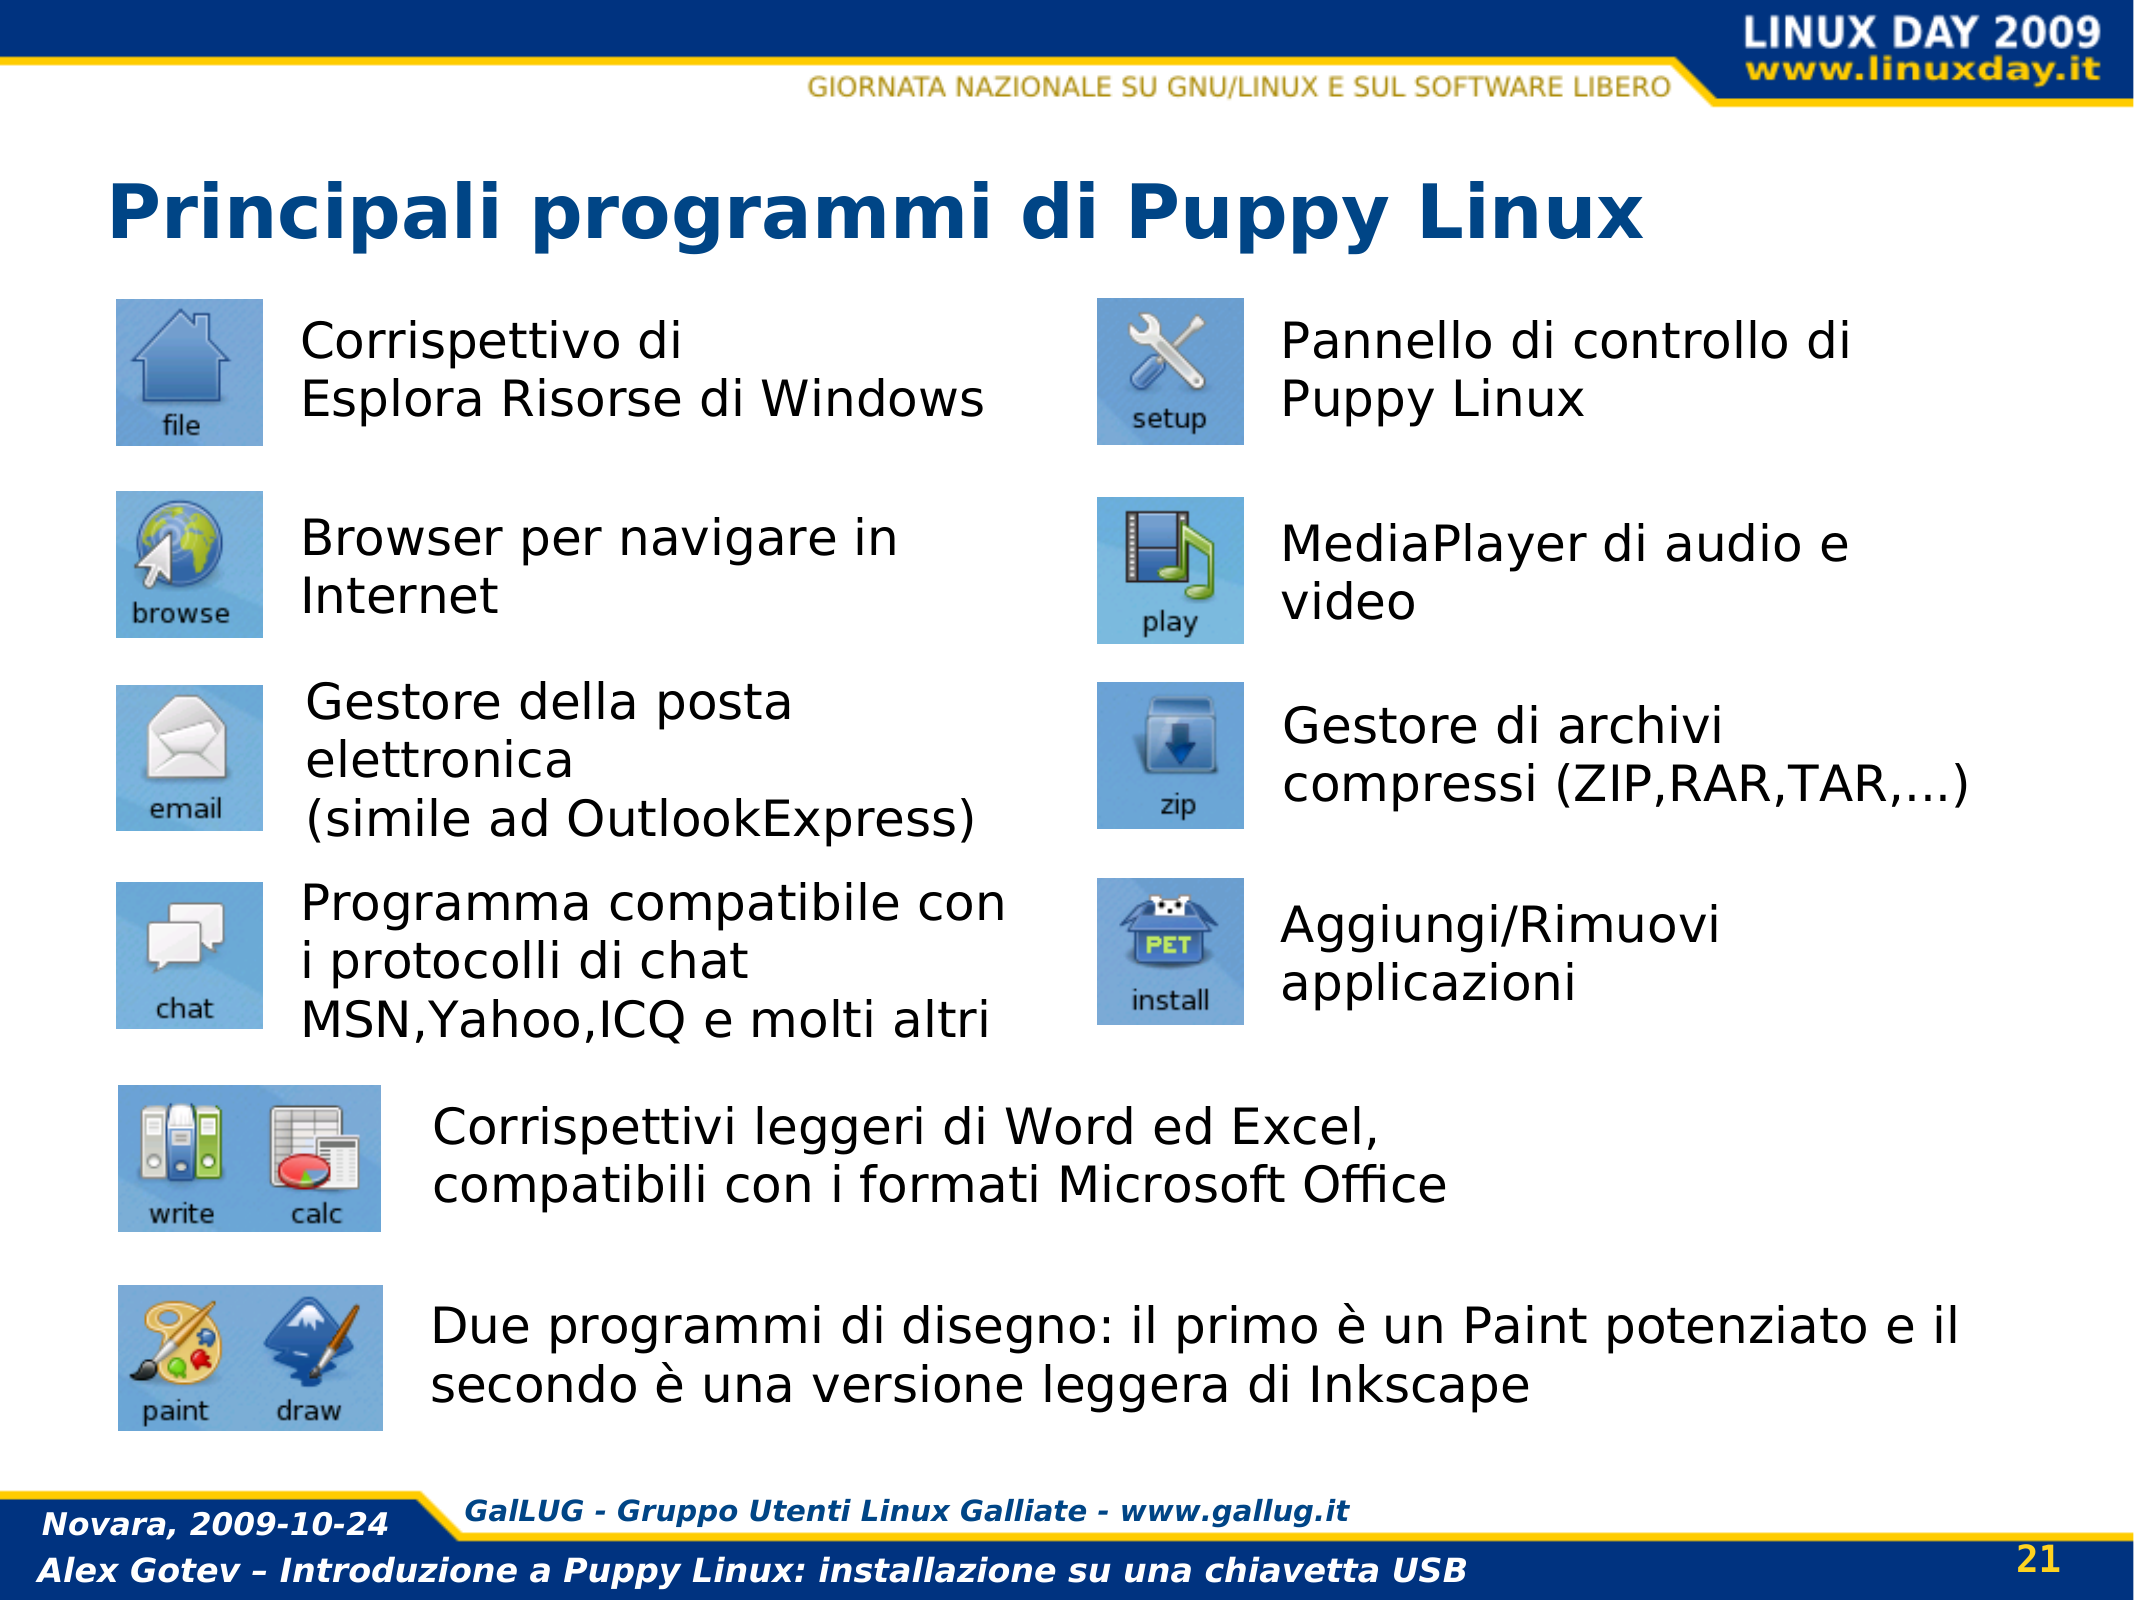

# Principali programmi di Puppy Linux
Corrispettivo di
Esplora Risorse di Windows
Pannello di controllo di
Puppy Linux
Browser per navigare in
Internet
MediaPlayer di audio e video
Gestore della posta elettronica
(simile ad OutlookExpress)
Gestore di archivi compressi (ZIP,RAR,TAR,...)
Programma compatibile con
i protocolli di chat MSN,Yahoo,ICQ e molti altri
Aggiungi/Rimuovi applicazioni
Corrispettivi leggeri di Word ed Excel,
compatibili con i formati Microsoft Office
Due programmi di disegno: il primo è un Paint potenziato e il secondo è una versione leggera di Inkscape